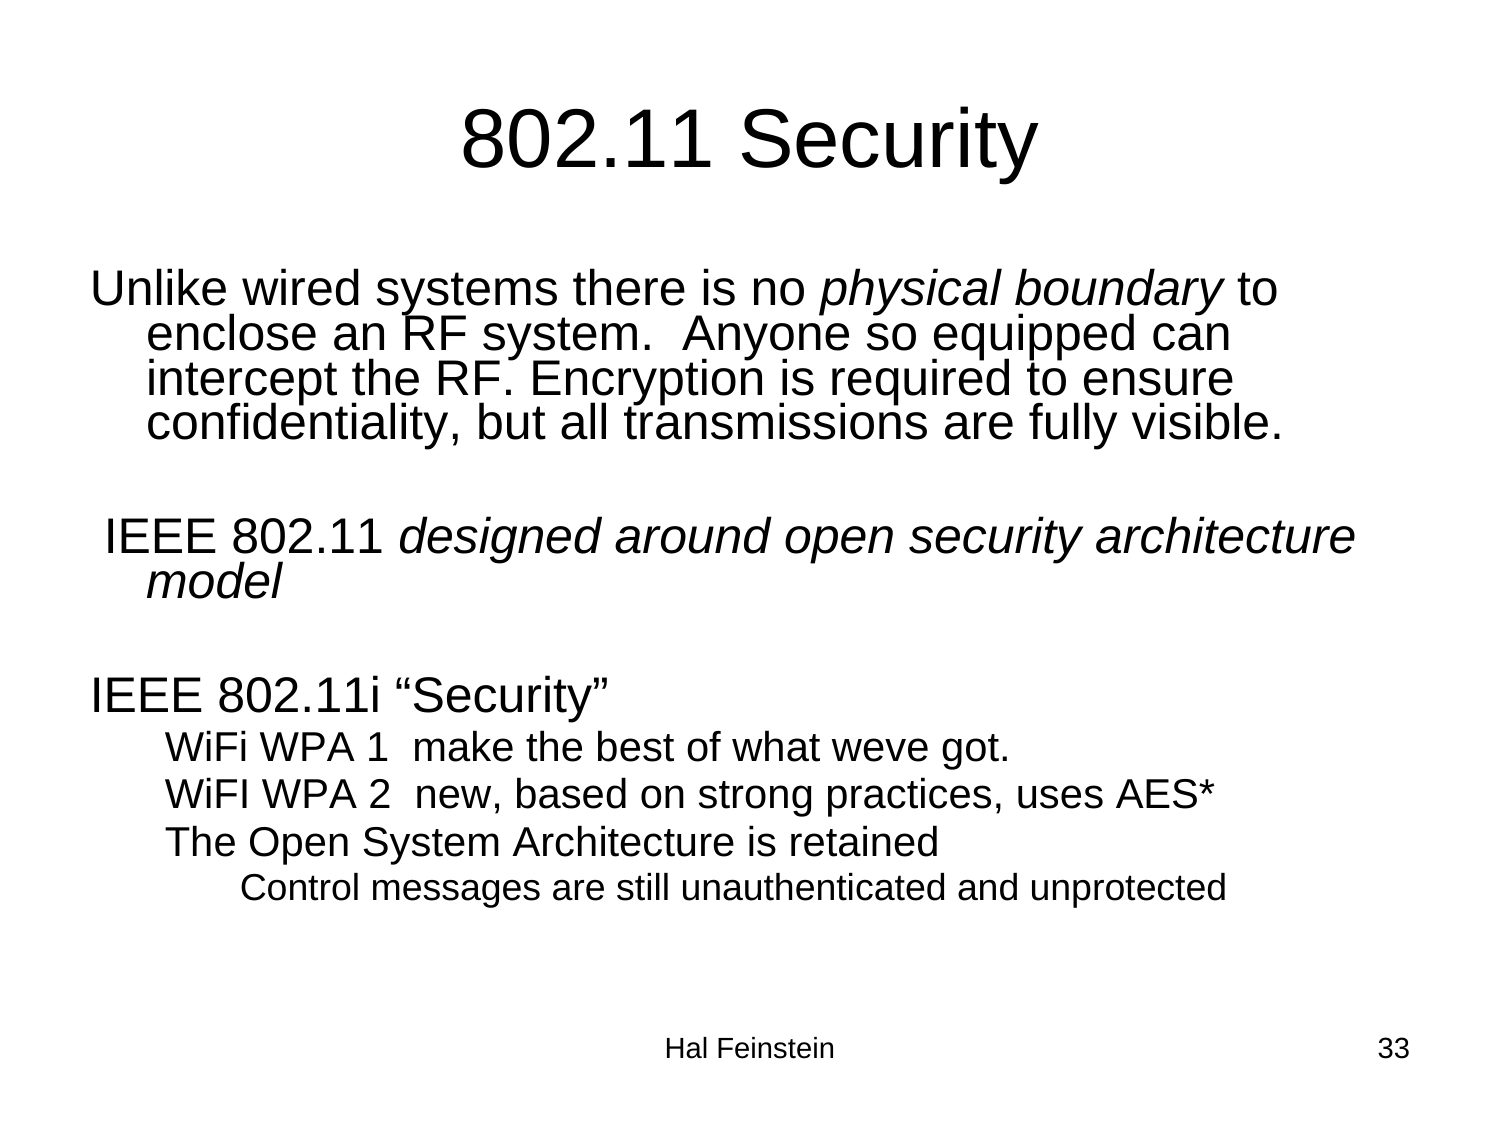

# 802.11 Security
Unlike wired systems there is no physical boundary to enclose an RF system. Anyone so equipped can intercept the RF. Encryption is required to ensure confidentiality, but all transmissions are fully visible.
 IEEE 802.11 designed around open security architecture model
IEEE 802.11i “Security”
WiFi WPA 1 make the best of what weve got.
WiFI WPA 2 new, based on strong practices, uses AES*
The Open System Architecture is retained
Control messages are still unauthenticated and unprotected
Hal Feinstein
33